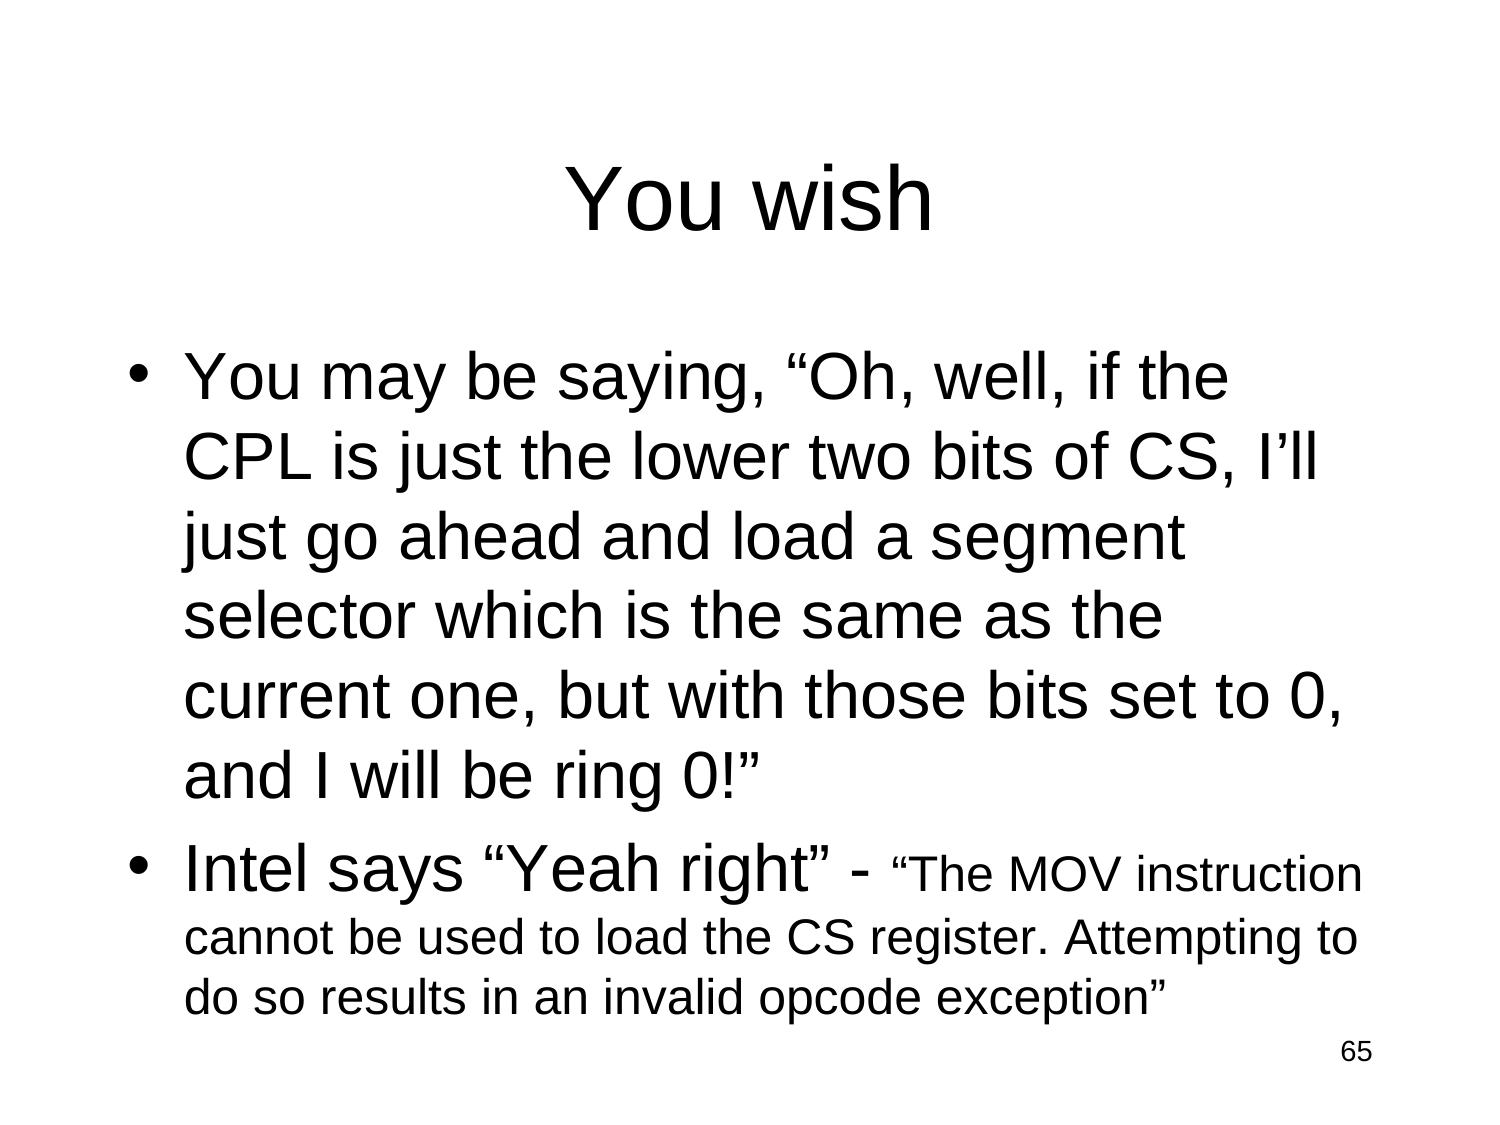

# You wish
You may be saying, “Oh, well, if the CPL is just the lower two bits of CS, I’ll just go ahead and load a segment selector which is the same as the current one, but with those bits set to 0, and I will be ring 0!”
Intel says “Yeah right” - “The MOV instruction cannot be used to load the CS register. Attempting to do so results in an invalid opcode exception”